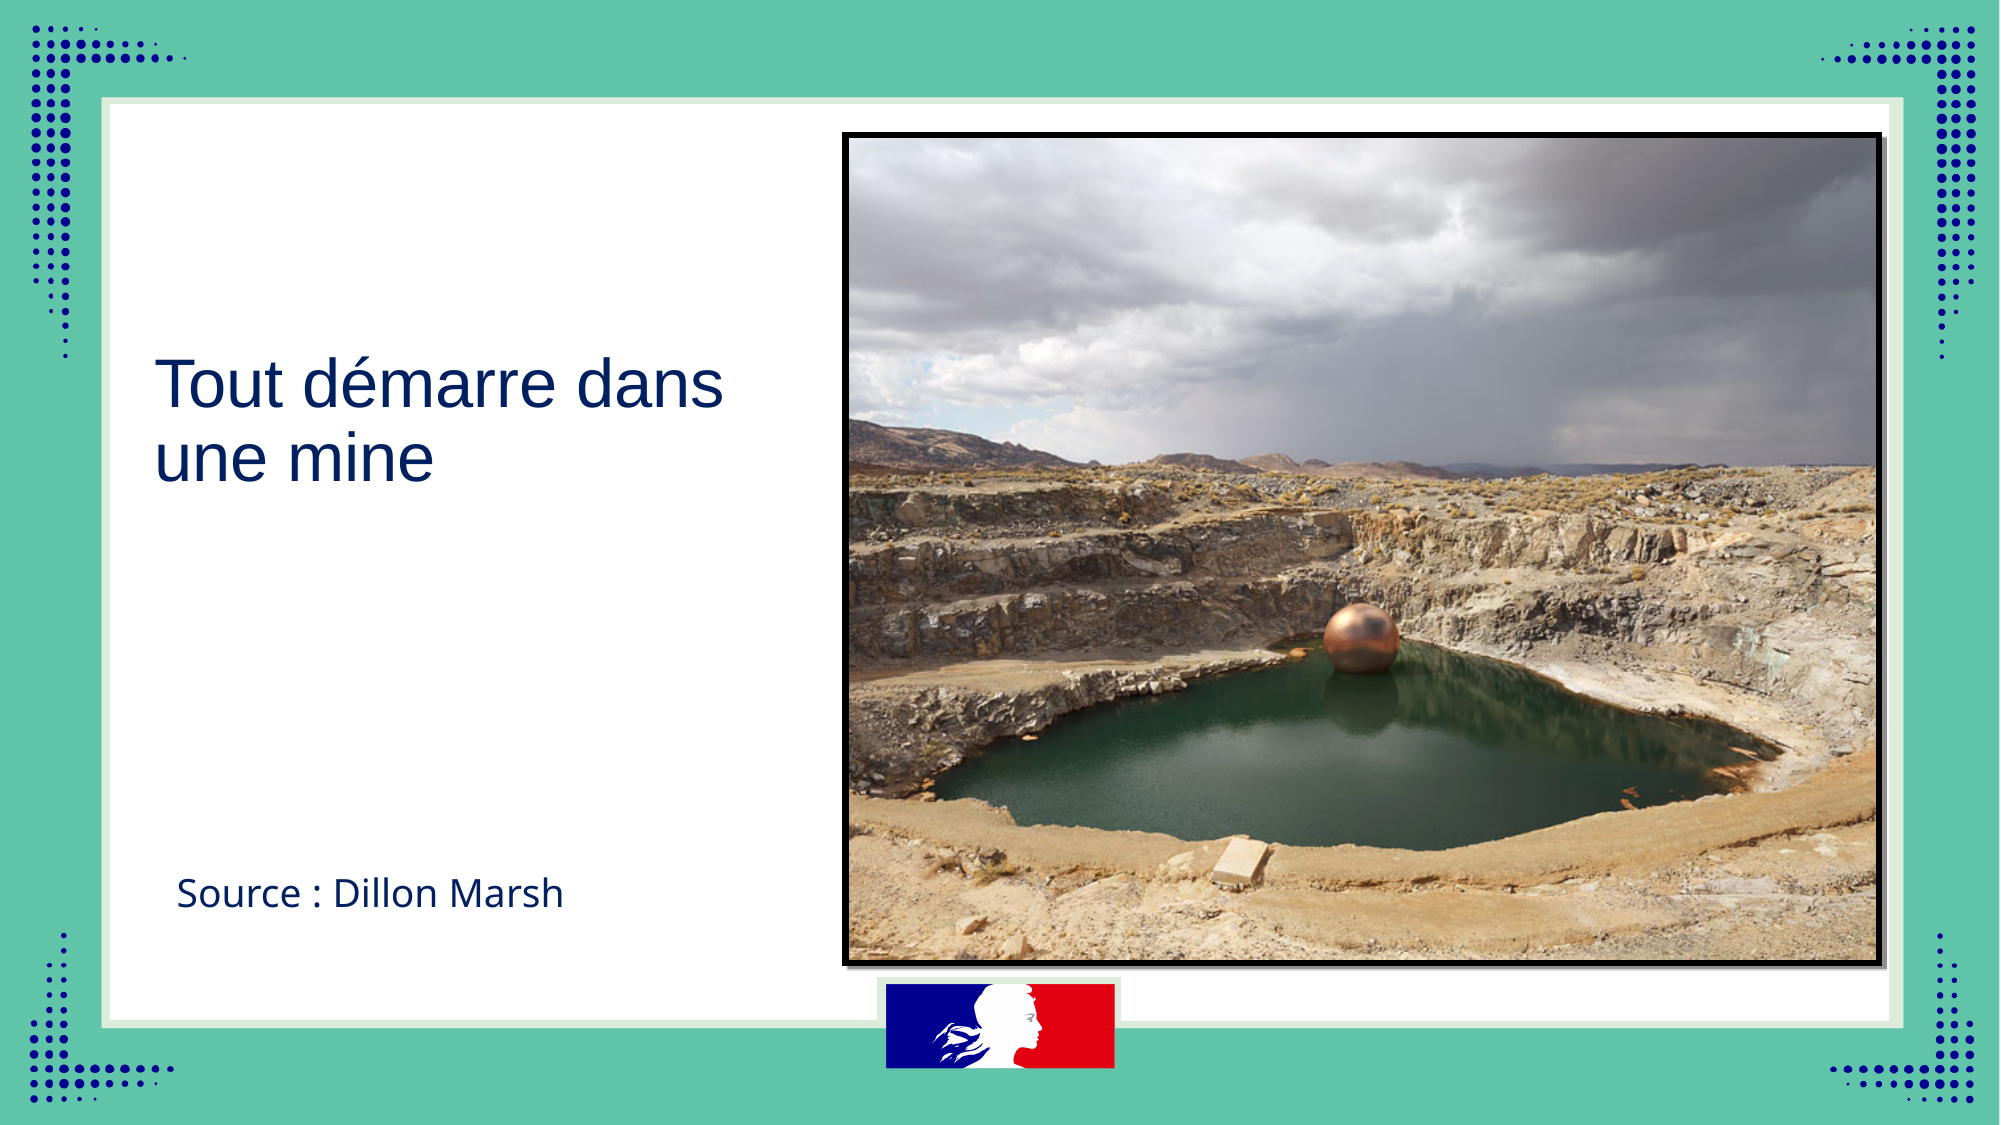

# Tout démarre dans une mine
Source : Dillon Marsh